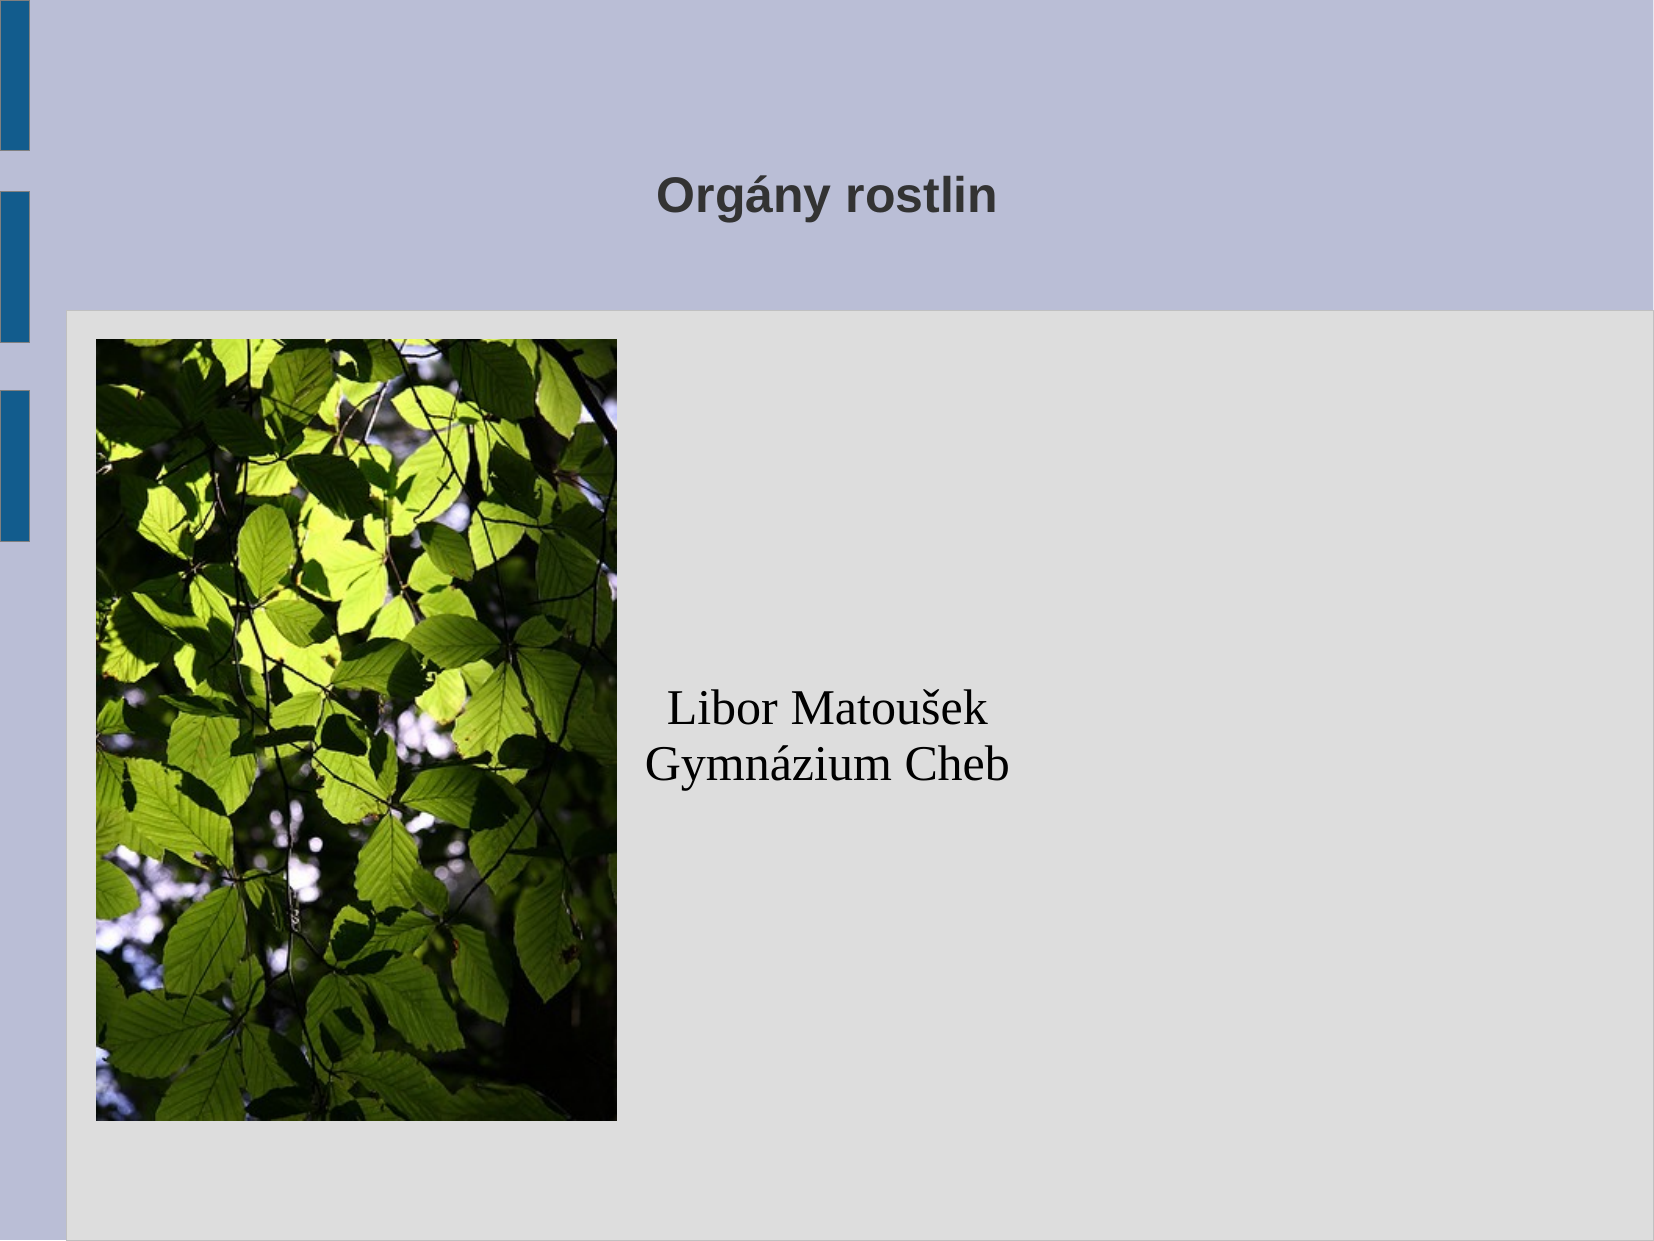

Orgány rostlin
# Libor Matoušek
Gymnázium Cheb